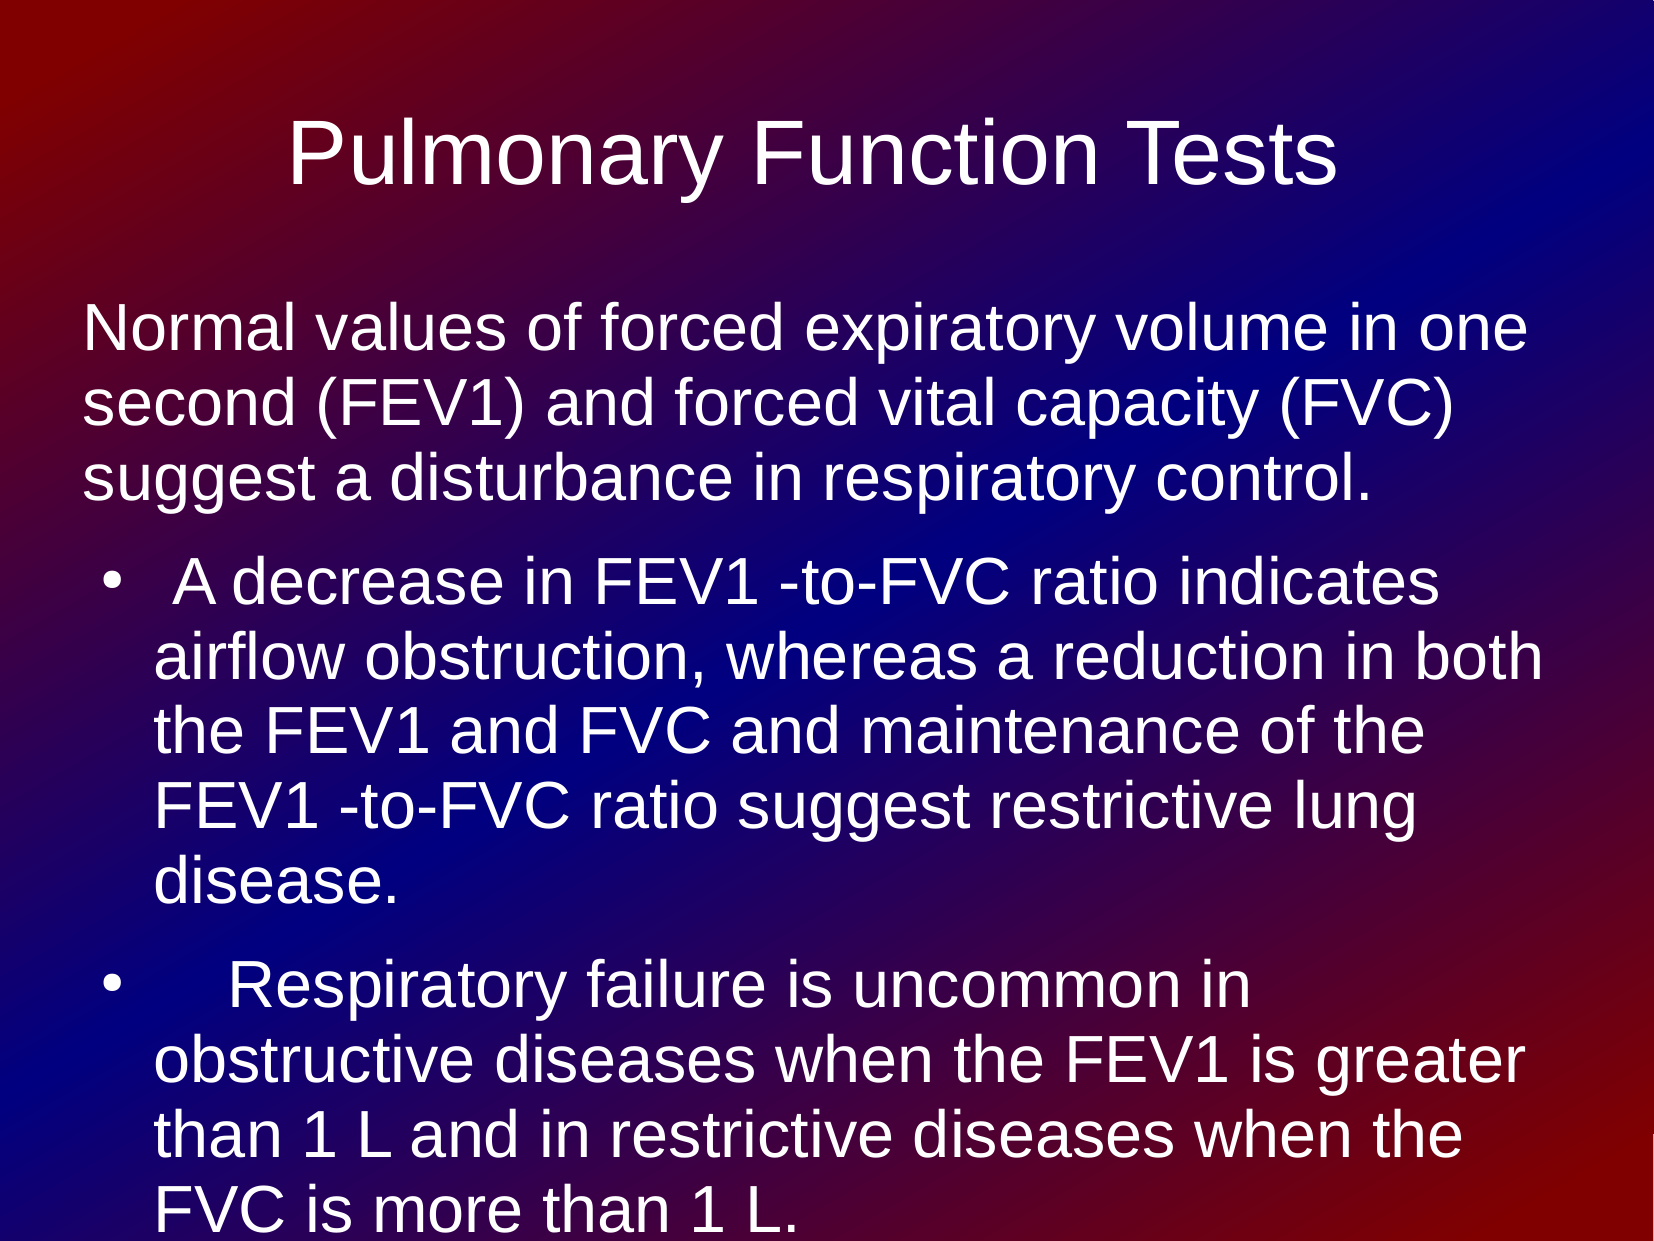

# Pulmonary Function Tests
Normal values of forced expiratory volume in one second (FEV1) and forced vital capacity (FVC) suggest a disturbance in respiratory control.
 A decrease in FEV1 -to-FVC ratio indicates airflow obstruction, whereas a reduction in both the FEV1 and FVC and maintenance of the FEV1 -to-FVC ratio suggest restrictive lung disease.
 Respiratory failure is uncommon in obstructive diseases when the FEV1 is greater than 1 L and in restrictive diseases when the FVC is more than 1 L.